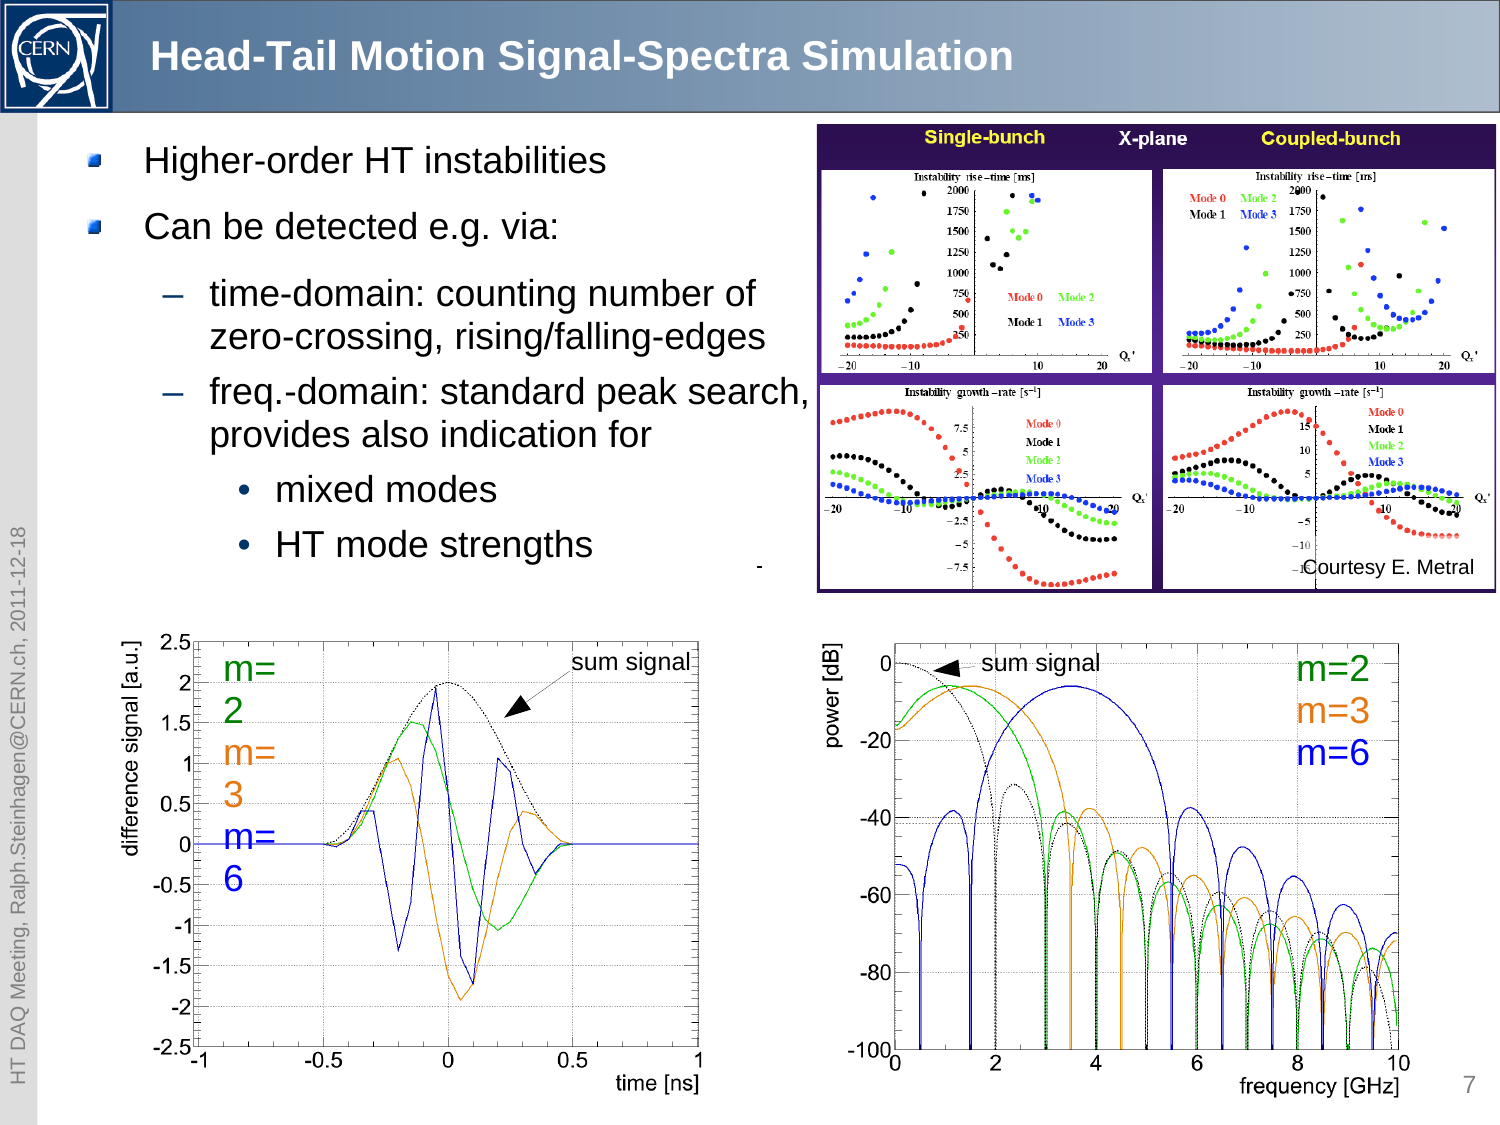

# Head-Tail Motion Signal-Spectra Simulation
Higher-order HT instabilities
Can be detected e.g. via:
time-domain: counting number of 					zero-crossing, rising/falling-edges
freq.-domain: standard peak search, 					provides also indication for
mixed modes
HT mode strengths
Courtesy E. Metral
m=2
m=3
m=6
m=2
m=3
m=6
sum signal
sum signal